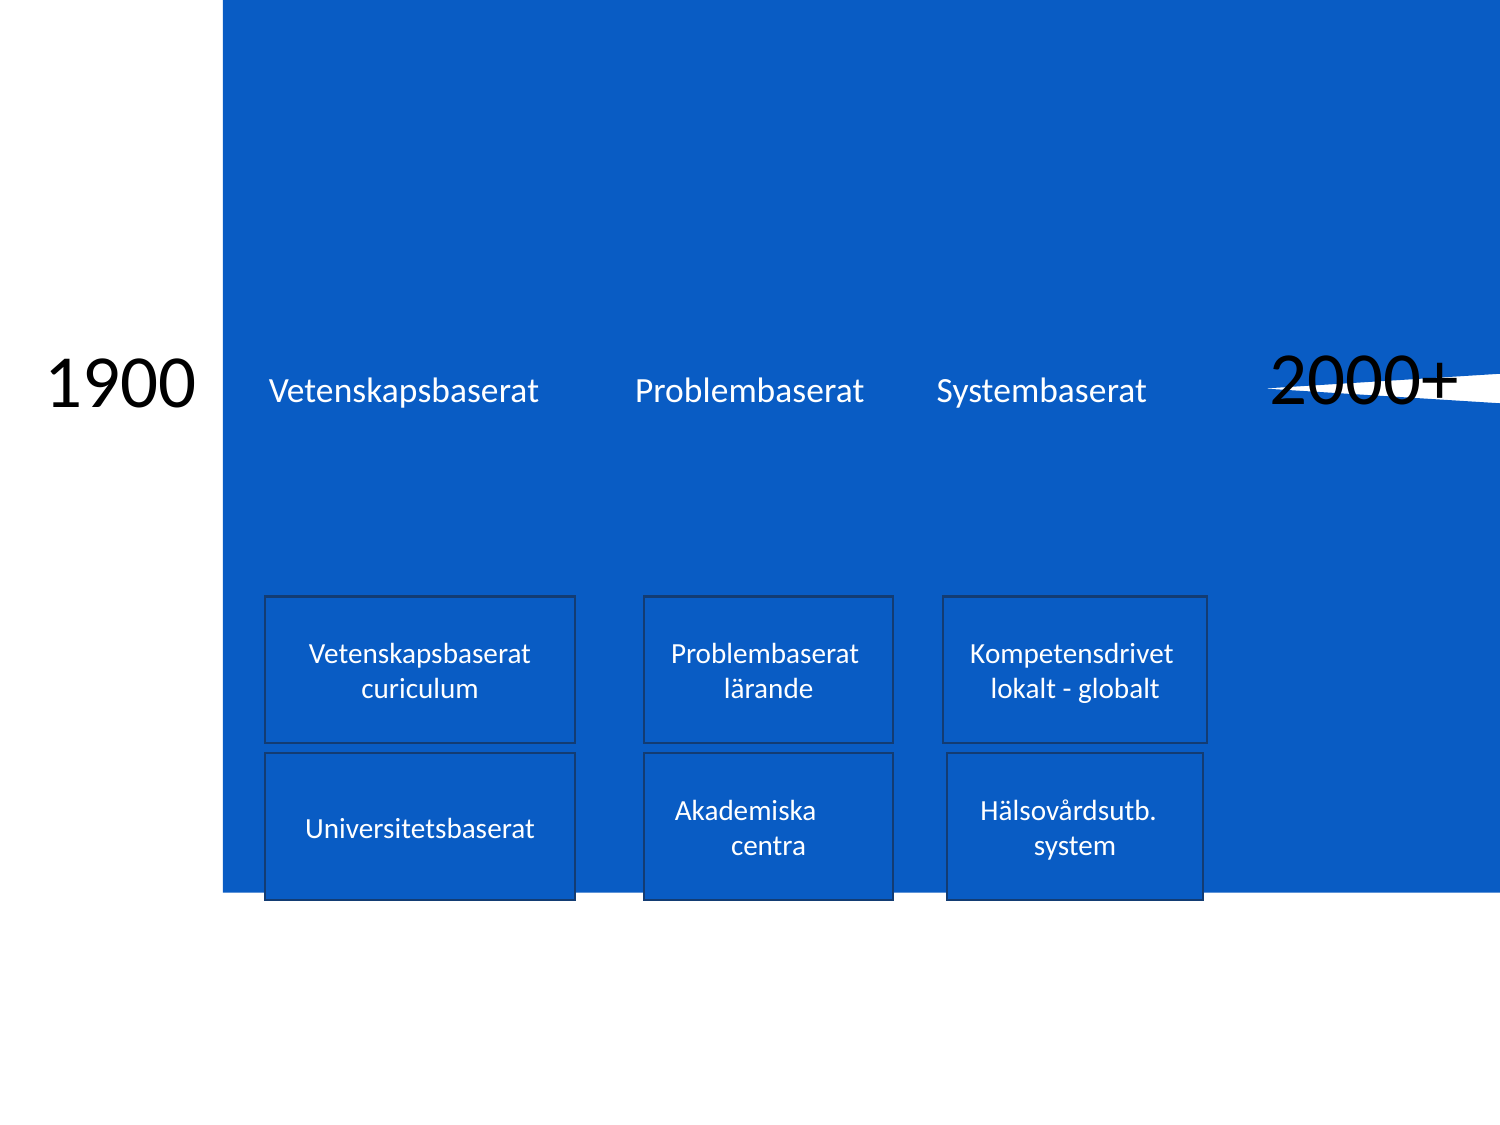

# 3 generationer av reformer
 Vetenskapsbaserat Problembaserat Systembaserat
2000+
1900
Vetenskapsbaserat curiculum
Problembaserat lärande
Kompetensdrivet lokalt - globalt
Universitetsbaserat
Akademiska centra
Hälsovårdsutb. system